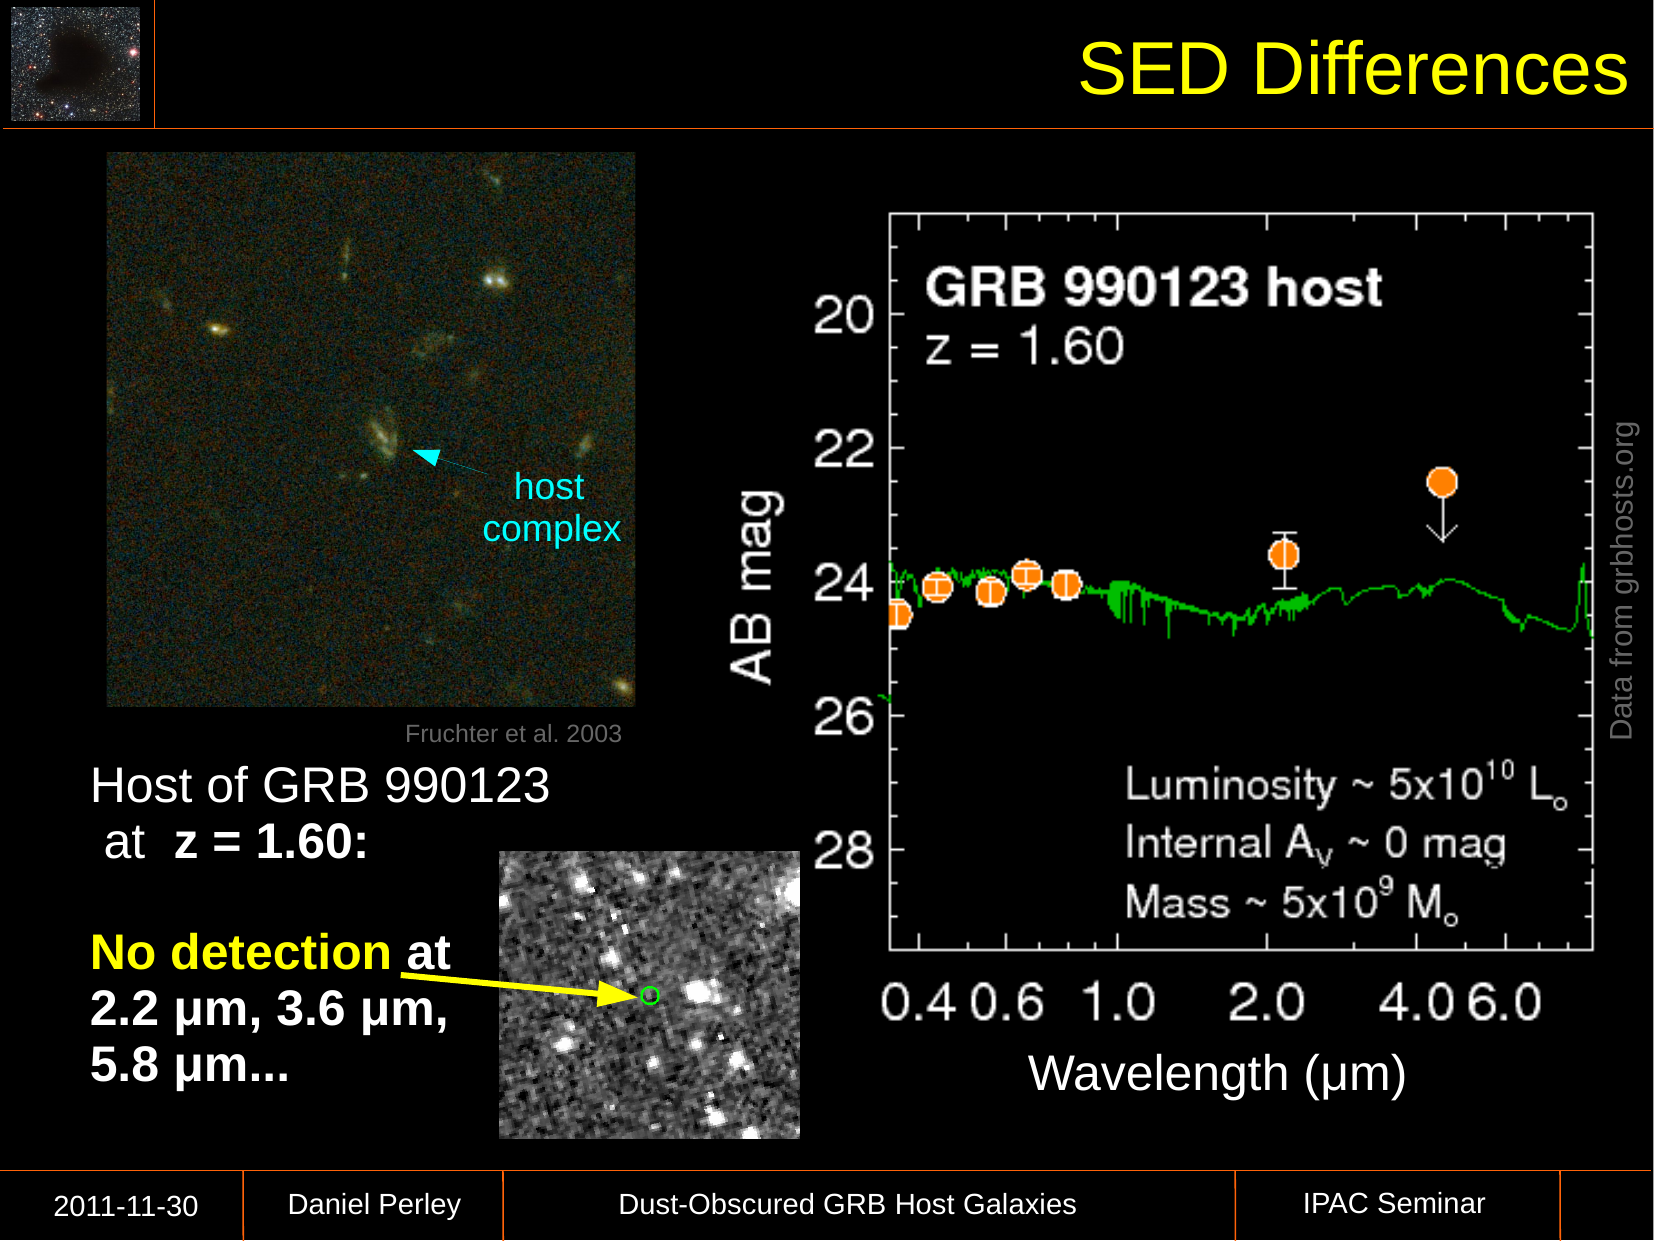

# SED Differences
 host
complex
Data from grbhosts.org
Fruchter et al. 2003
Host of GRB 990123
 at z = 1.60:
No detection at
2.2 μm, 3.6 μm,
5.8 μm...
Wavelength (μm)
2011-11-30